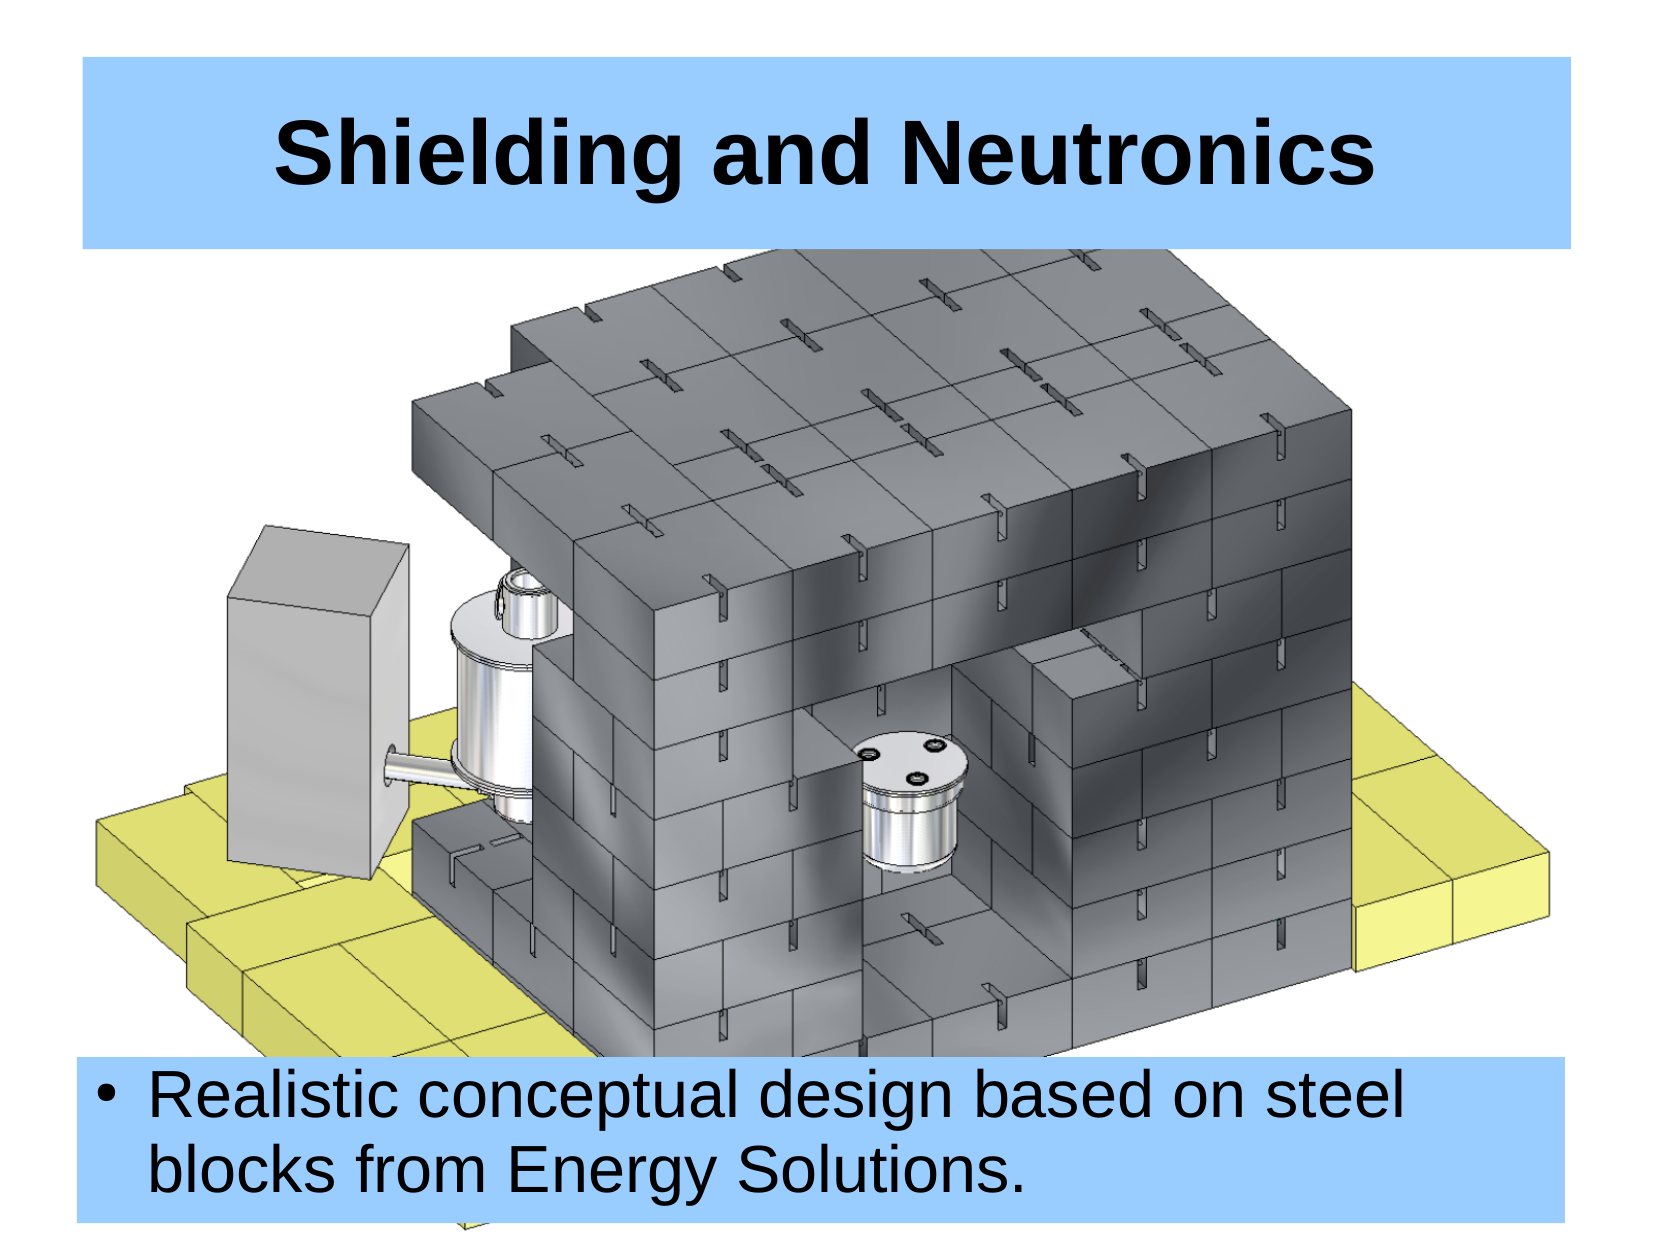

# Shielding and Neutronics
Realistic conceptual design based on steel blocks from Energy Solutions.